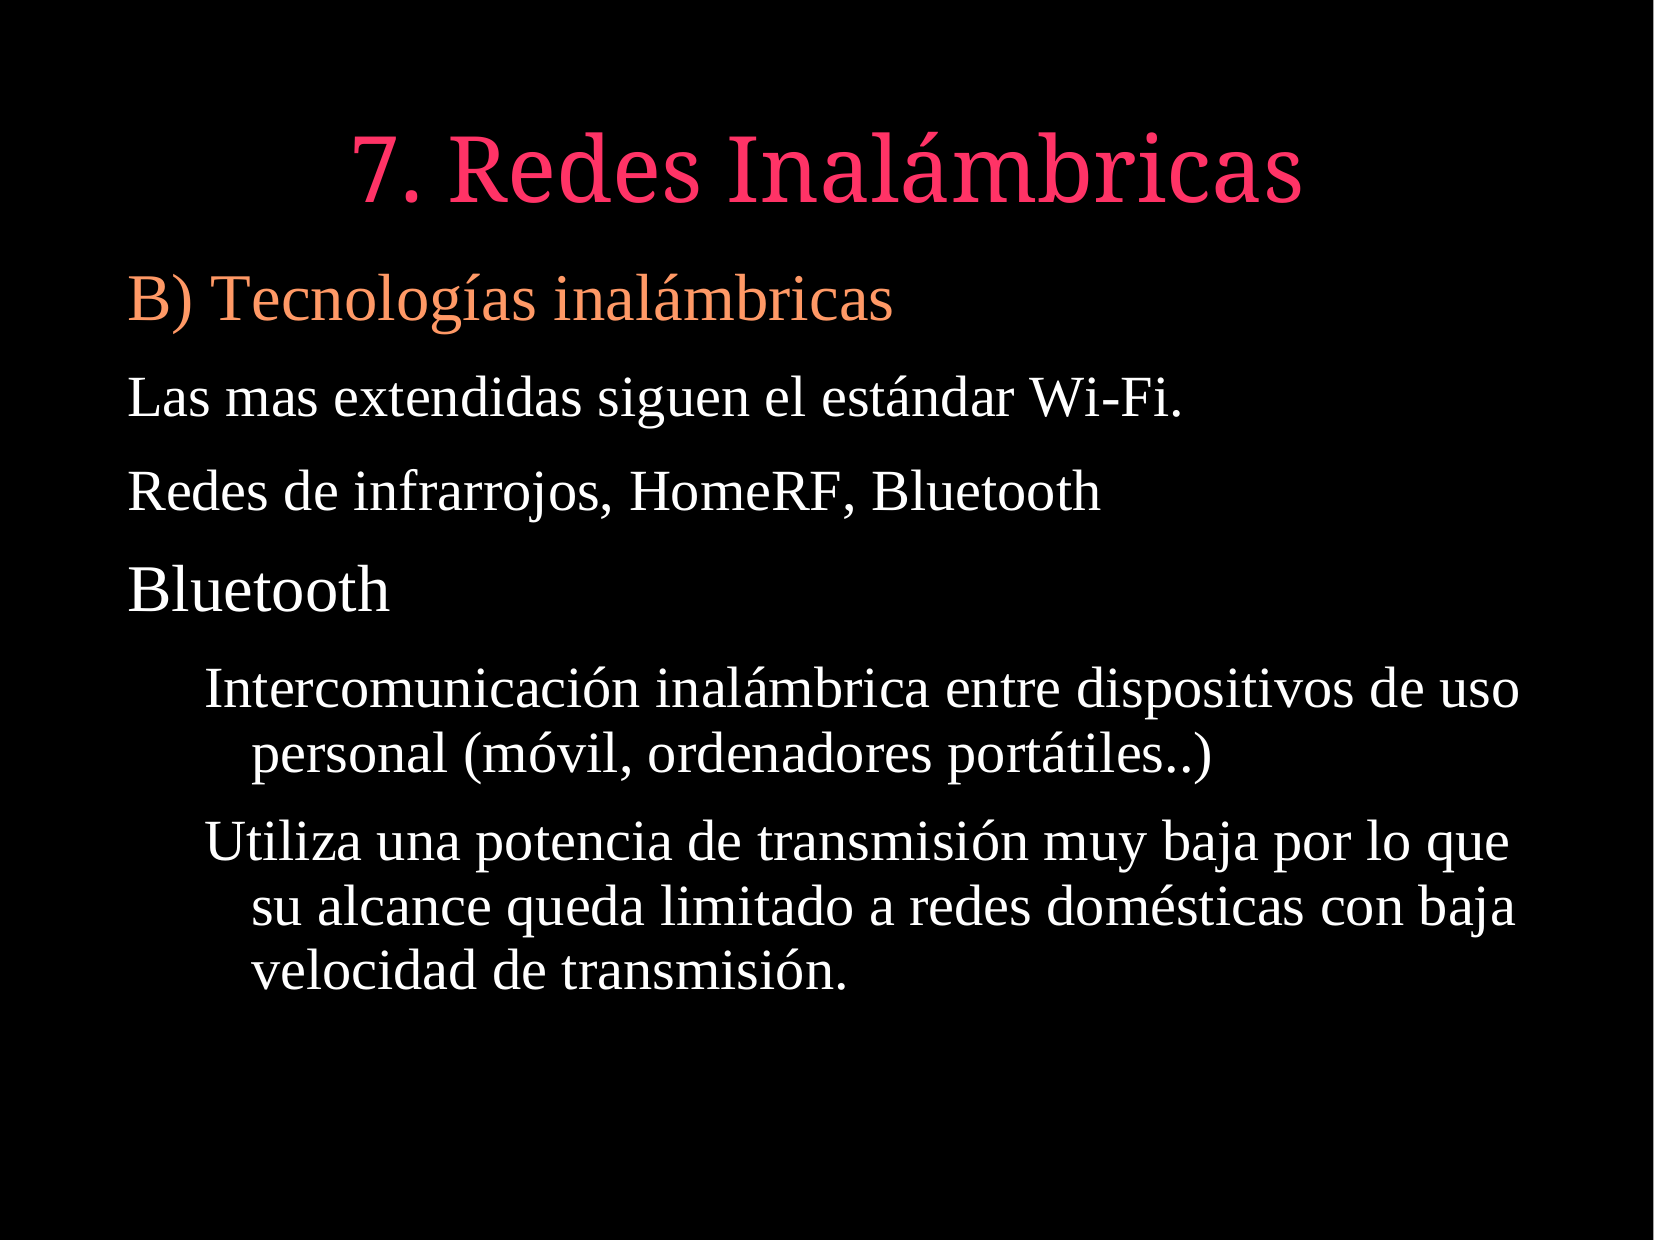

# 7. Redes Inalámbricas
B) Tecnologías inalámbricas
Las mas extendidas siguen el estándar Wi-Fi.
Redes de infrarrojos, HomeRF, Bluetooth
Bluetooth
Intercomunicación inalámbrica entre dispositivos de uso personal (móvil, ordenadores portátiles..)
Utiliza una potencia de transmisión muy baja por lo que su alcance queda limitado a redes domésticas con baja velocidad de transmisión.